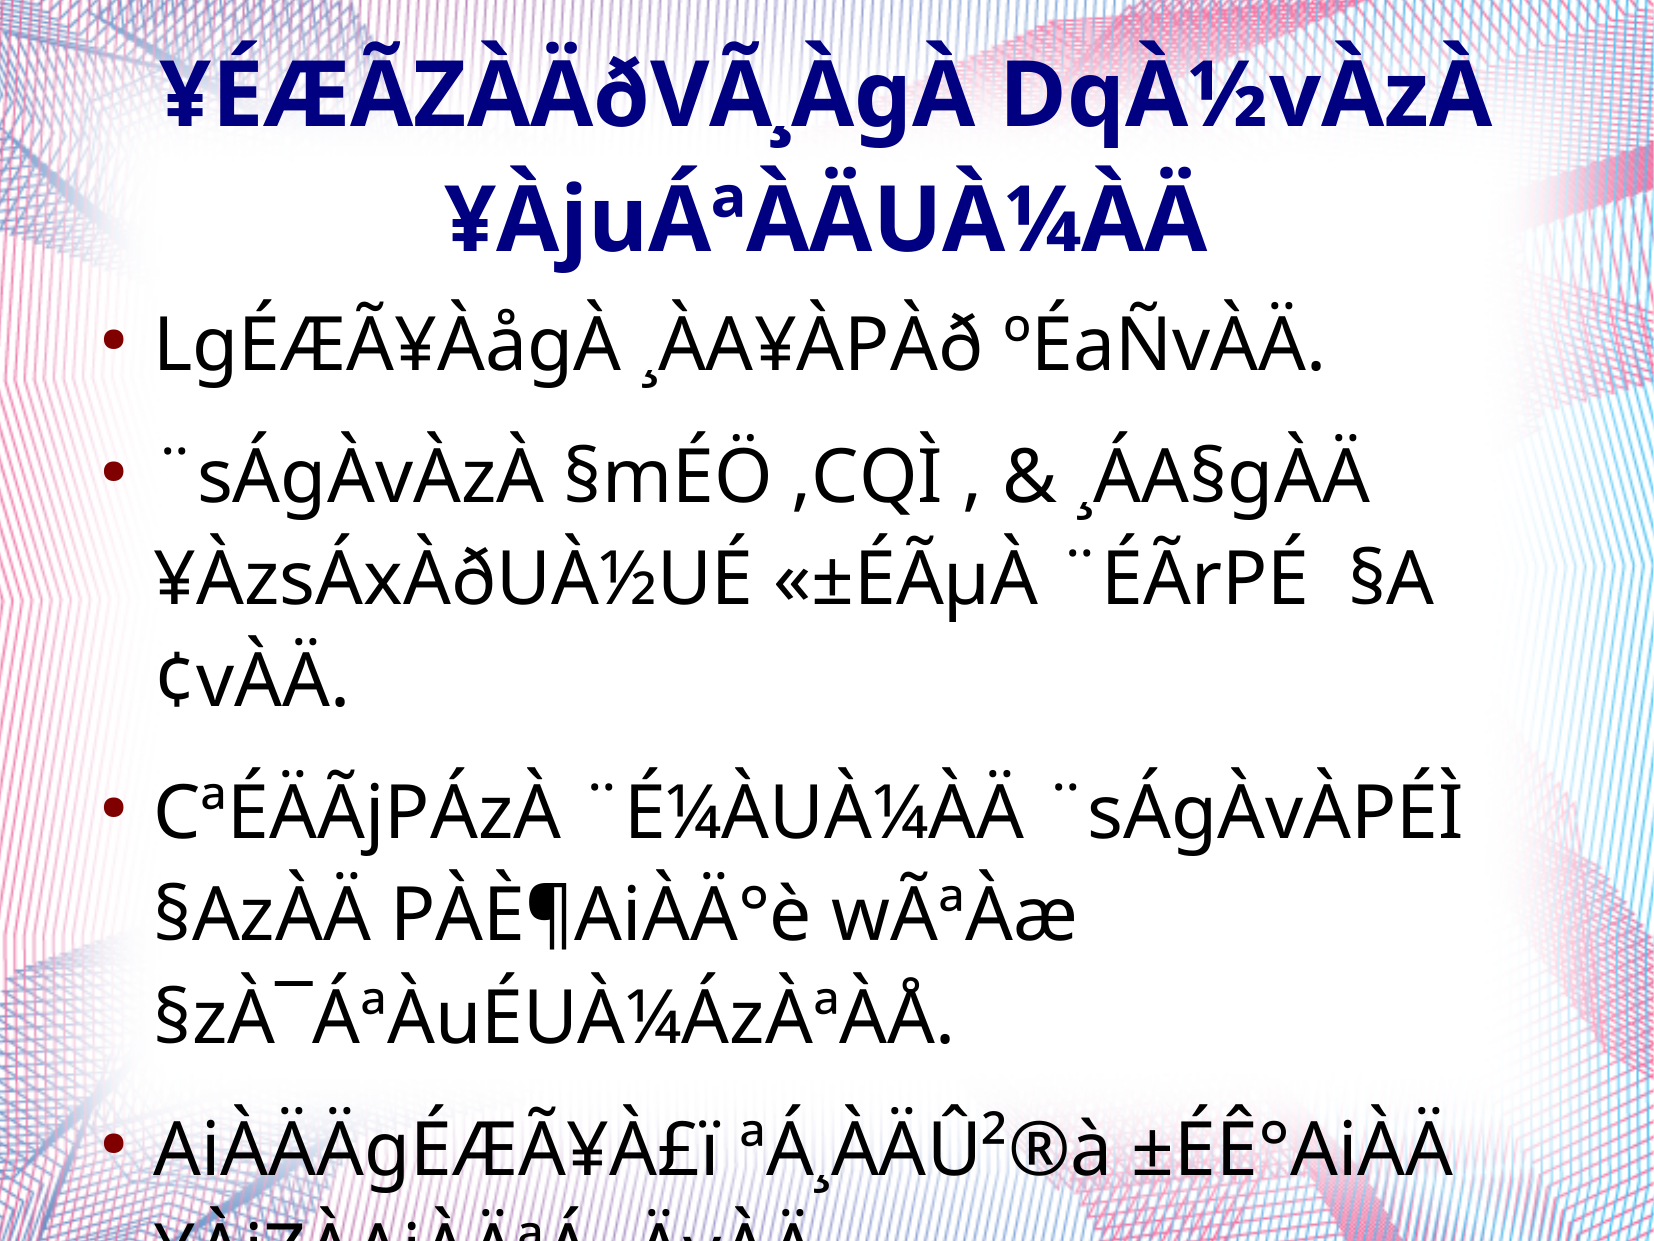

# ¥ÉÆÃZÀÄðVÃ¸ÀgÀ DqÀ½vÀzÀ ¥ÀjuÁªÀÄUÀ¼ÀÄ
LgÉÆÃ¥ÀågÀ ¸ÀA¥ÀPÀð ºÉaÑvÀÄ.
¨sÁgÀvÀzÀ §mÉÖ ,CQÌ , & ¸ÁA§gÀÄ ¥ÀzsÁxÀðUÀ½UÉ «±ÉÃµÀ ¨ÉÃrPÉ §A¢vÀÄ.
CªÉÄÃjPÁzÀ ¨É¼ÀUÀ¼ÀÄ ¨sÁgÀvÀPÉÌ §AzÀÄ PÀÈ¶AiÀÄ°è wÃªÀæ §zÀ¯ÁªÀuÉUÀ¼ÁzÀªÀÅ.
AiÀÄÄgÉÆÃ¥À£ï ªÁ¸ÀÄÛ²®à ±ÉÊ°AiÀÄ ¥ÀjZÀAiÀÄªÁ¬ÄvÀÄ.
¨sÁgÀvÀPÉÌ 1556 gÀ°è ªÉÆzÀ®Ä ªÀÄÄzÀætAiÀÄAvÀæ EªÀjAzÁV UÉÆÃªÉUÉ §AvÀÄ.